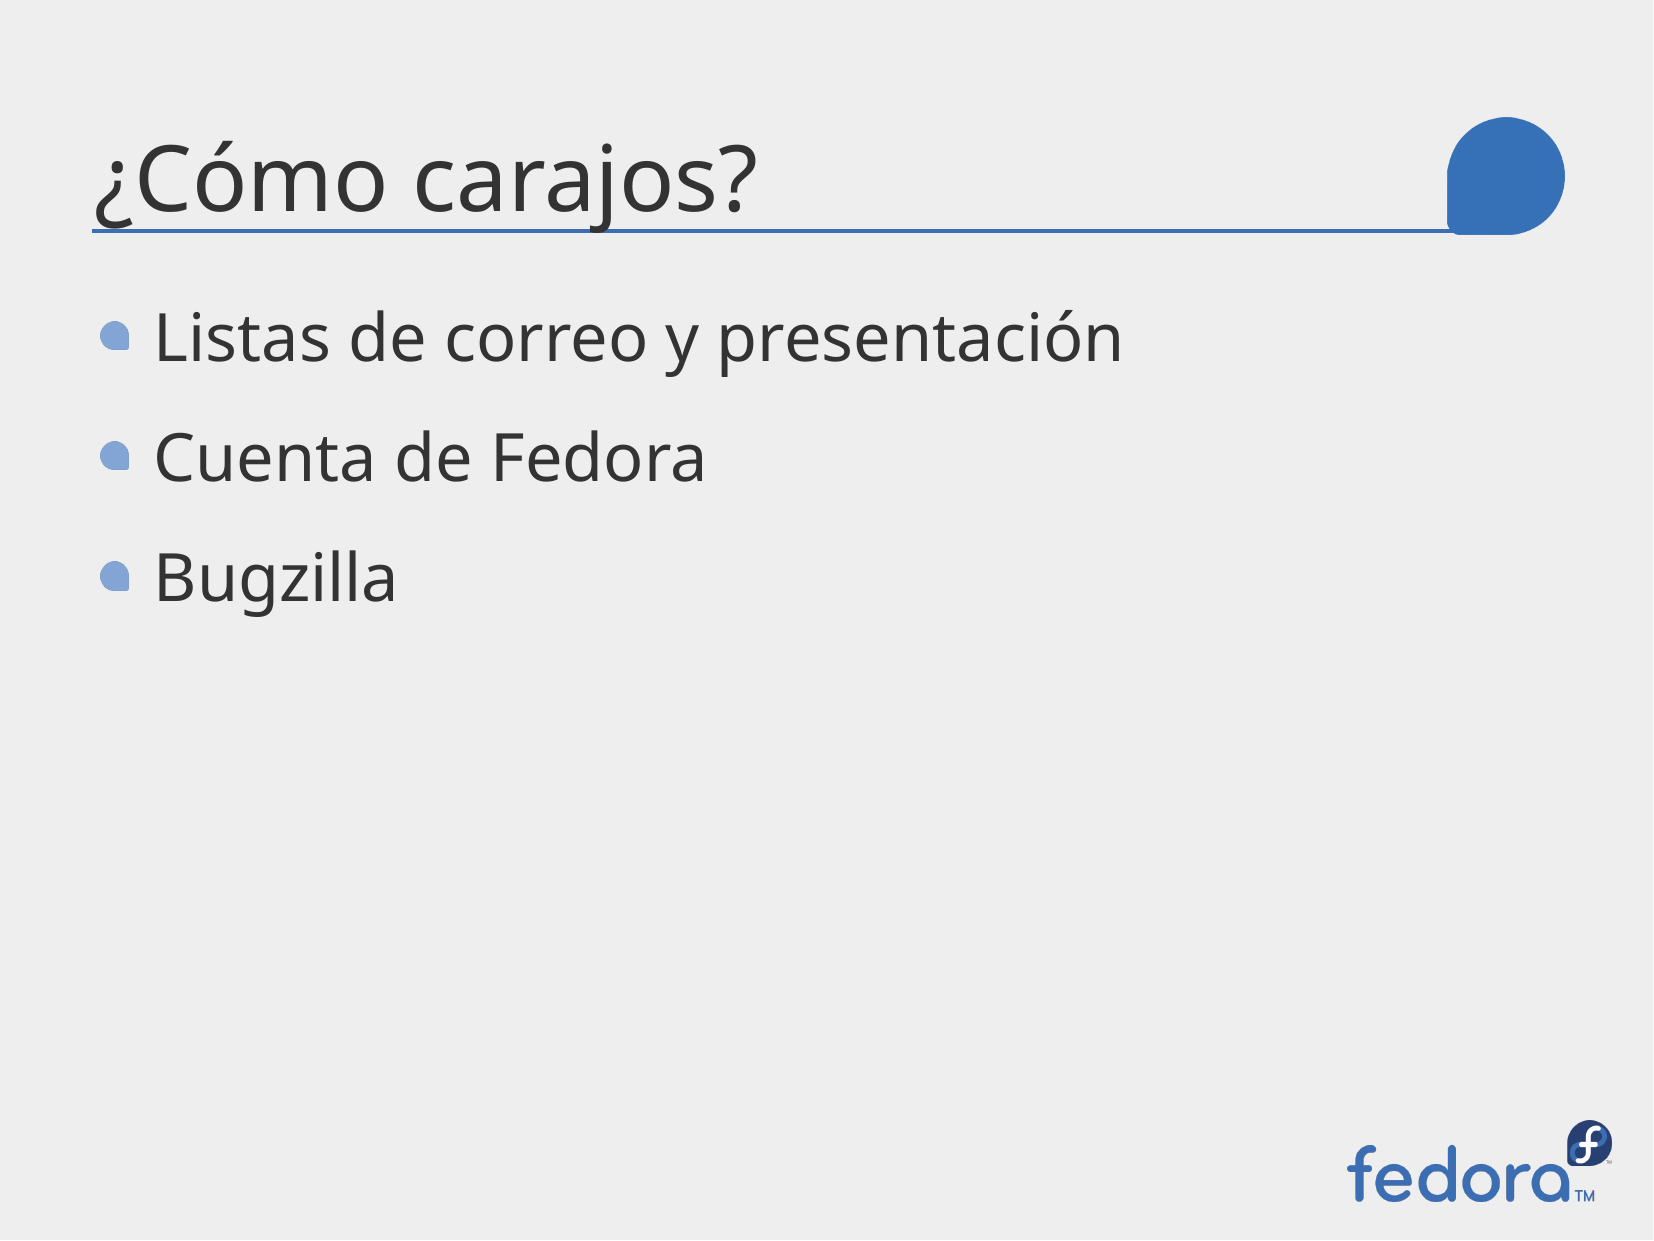

¿Cómo carajos?
# Listas de correo y presentación
Cuenta de Fedora
Bugzilla